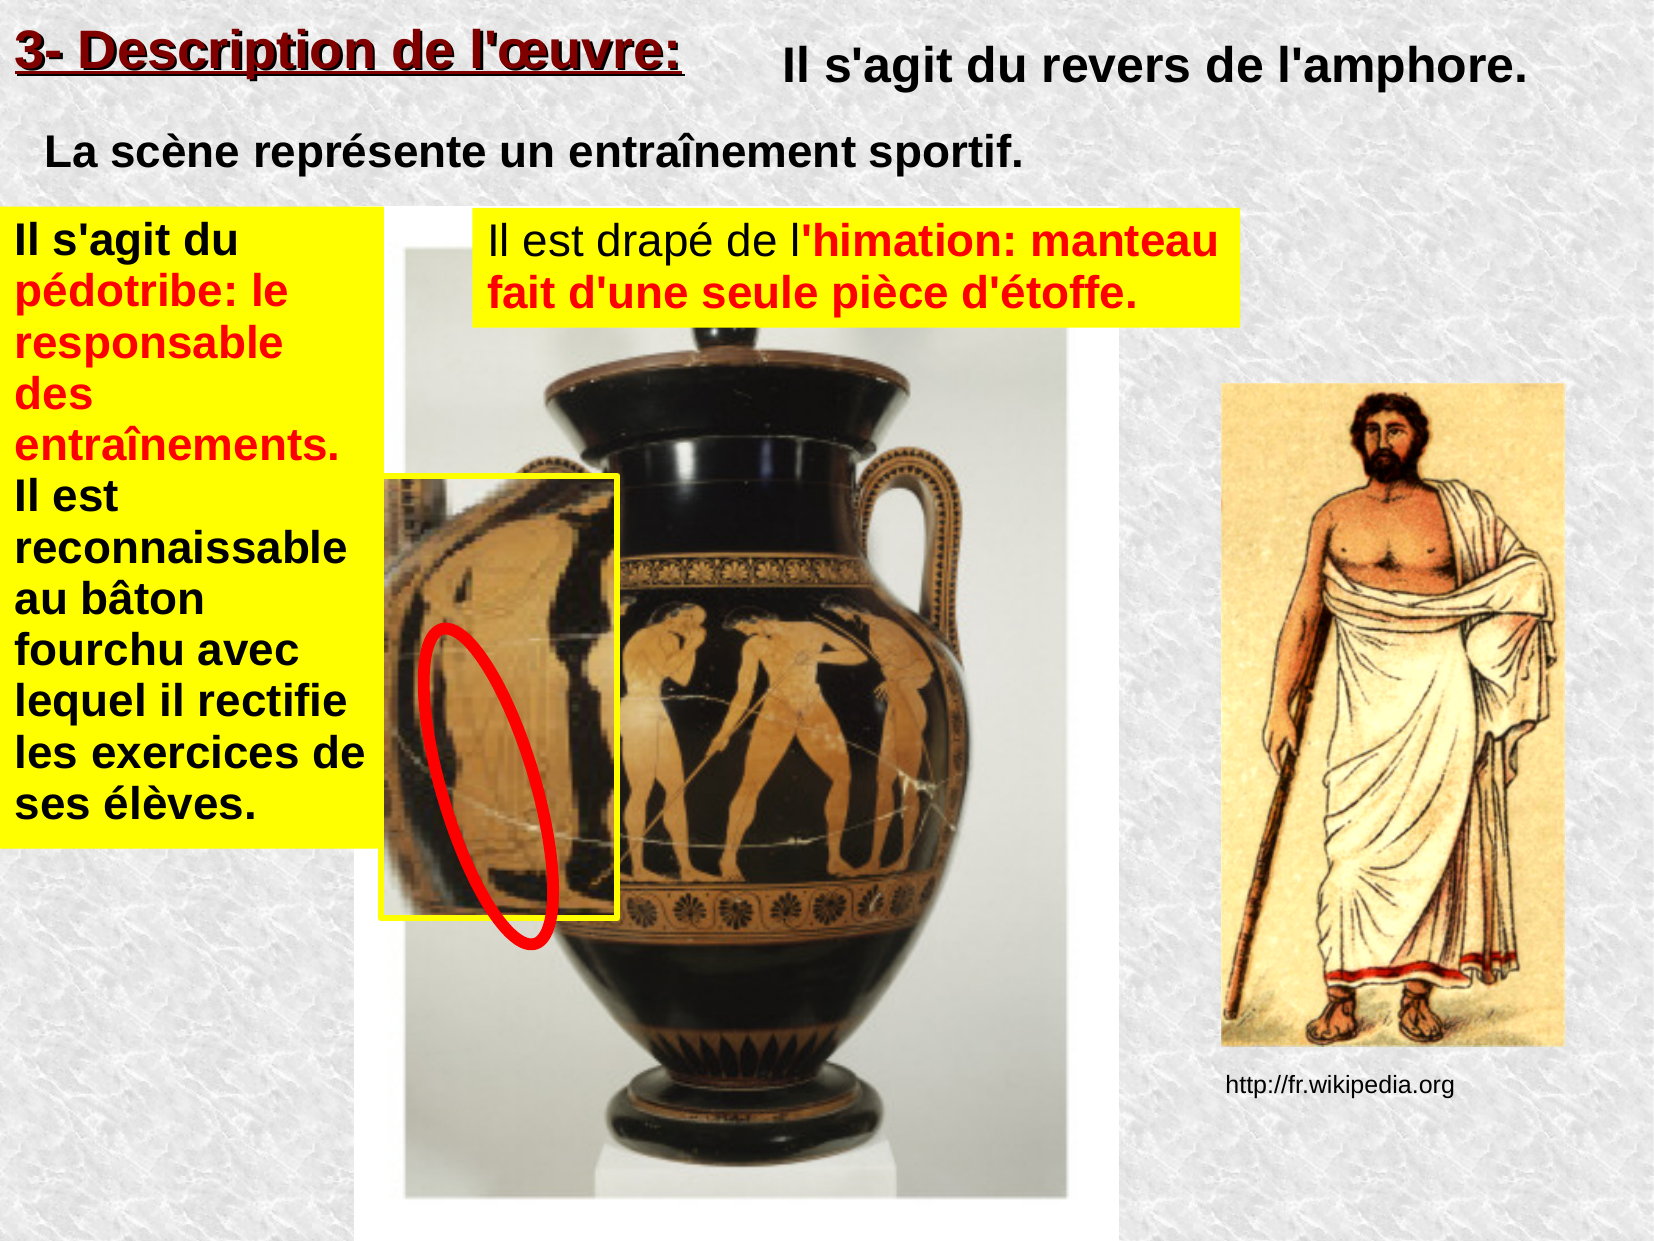

3- Description de l'œuvre:
Il s'agit du revers de l'amphore.
La scène représente un entraînement sportif.
Il s'agit du pédotribe: le responsable des entraînements.
Il est reconnaissable au bâton fourchu avec lequel il rectifie les exercices de ses élèves.
Il est drapé de l'himation: manteau fait d'une seule pièce d'étoffe.
http://fr.wikipedia.org